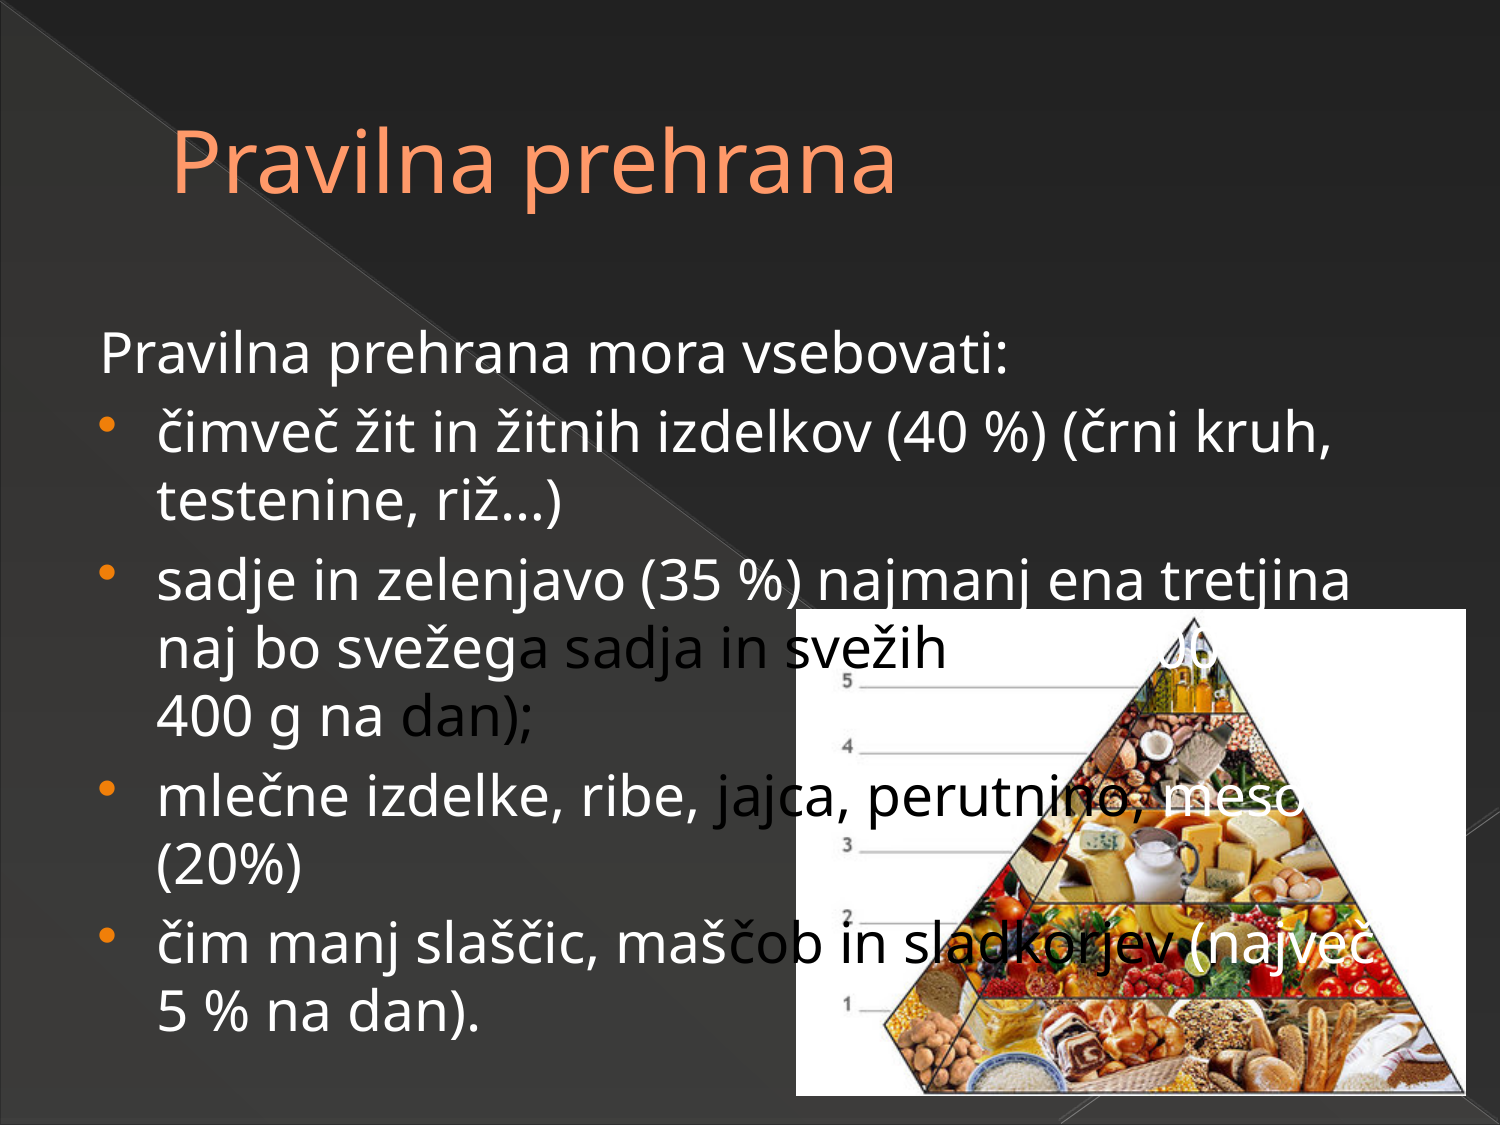

# Pravilna prehrana
Pravilna prehrana mora vsebovati:
čimveč žit in žitnih izdelkov (40 %) (črni kruh, testenine, riž…)
sadje in zelenjavo (35 %) najmanj ena tretjina naj bo svežega sadja in svežih solat (300 do 400 g na dan);
mlečne izdelke, ribe, jajca, perutnino, meso (20%)
čim manj slaščic, maščob in sladkorjev (največ 5 % na dan).